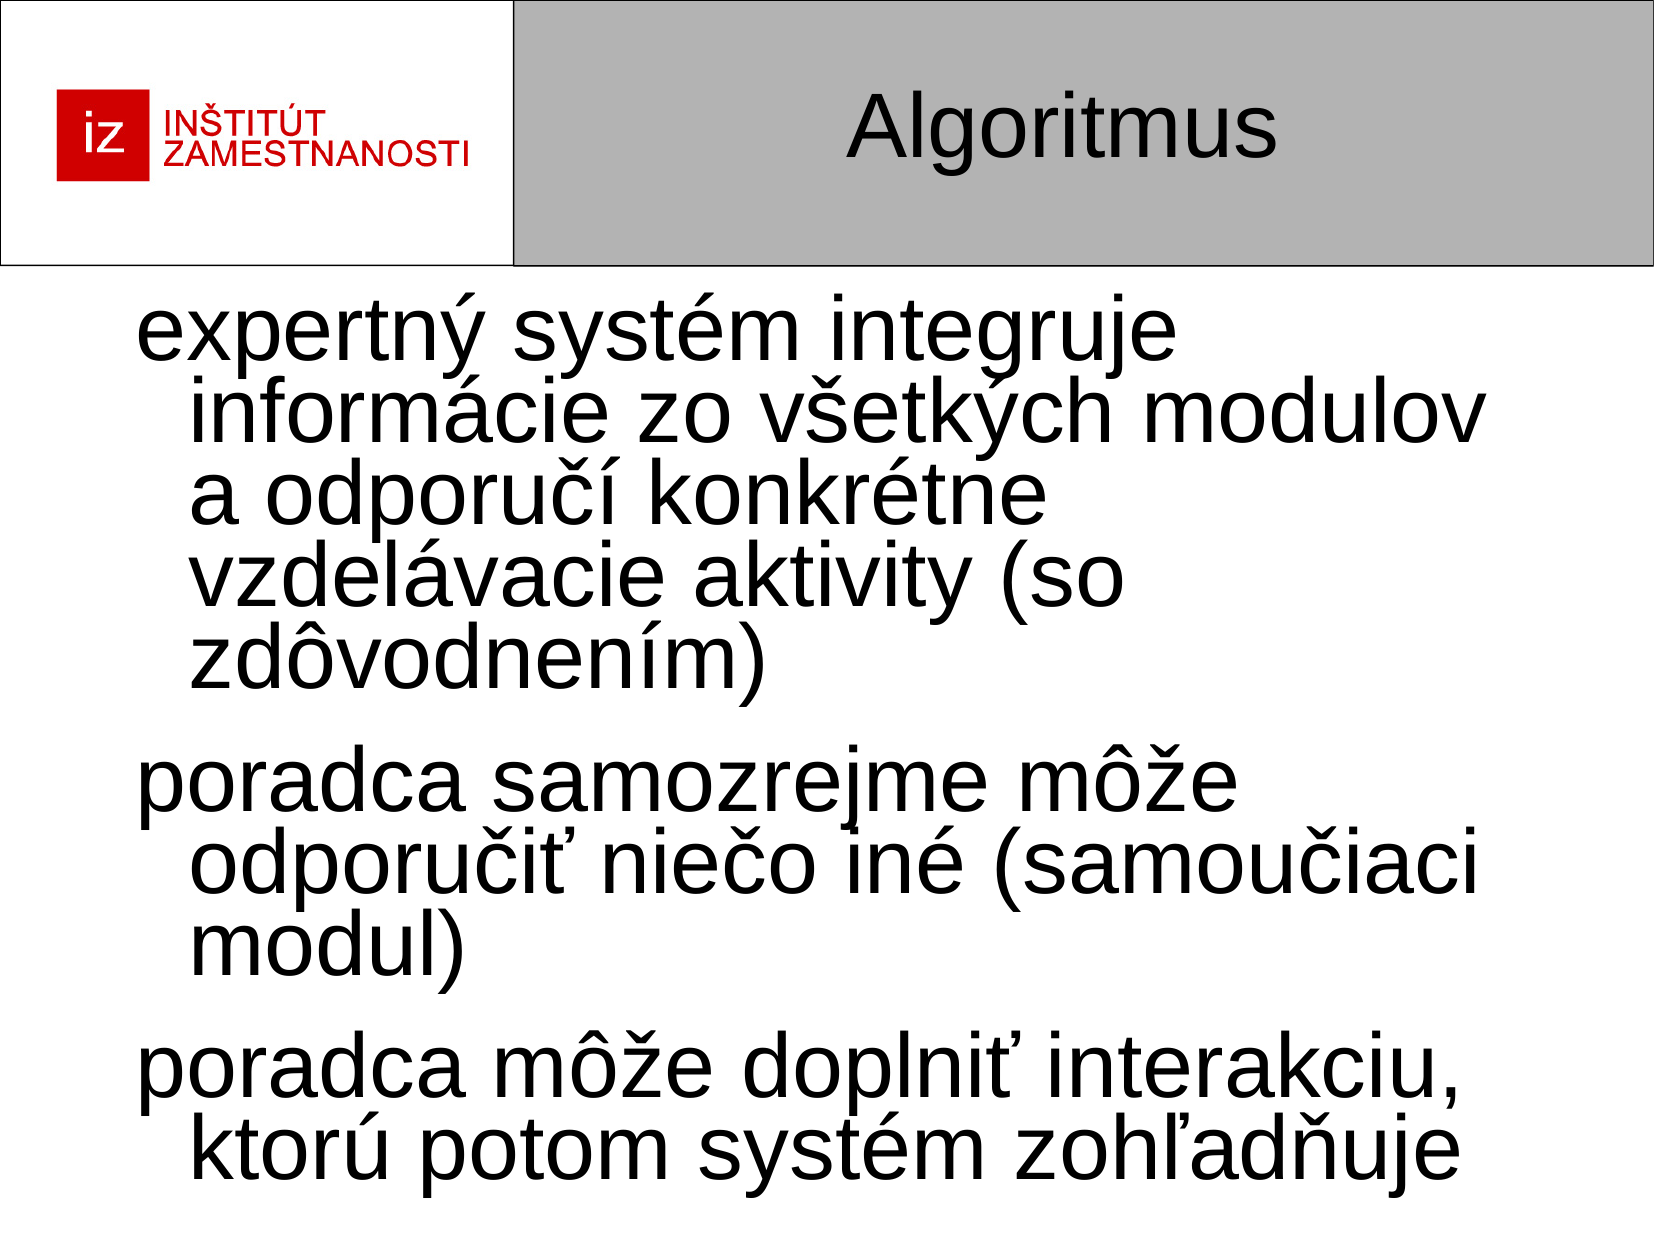

# Algoritmus
expertný systém integruje informácie zo všetkých modulov a odporučí konkrétne vzdelávacie aktivity (so zdôvodnením)
poradca samozrejme môže odporučiť niečo iné (samoučiaci modul)
poradca môže doplniť interakciu, ktorú potom systém zohľadňuje